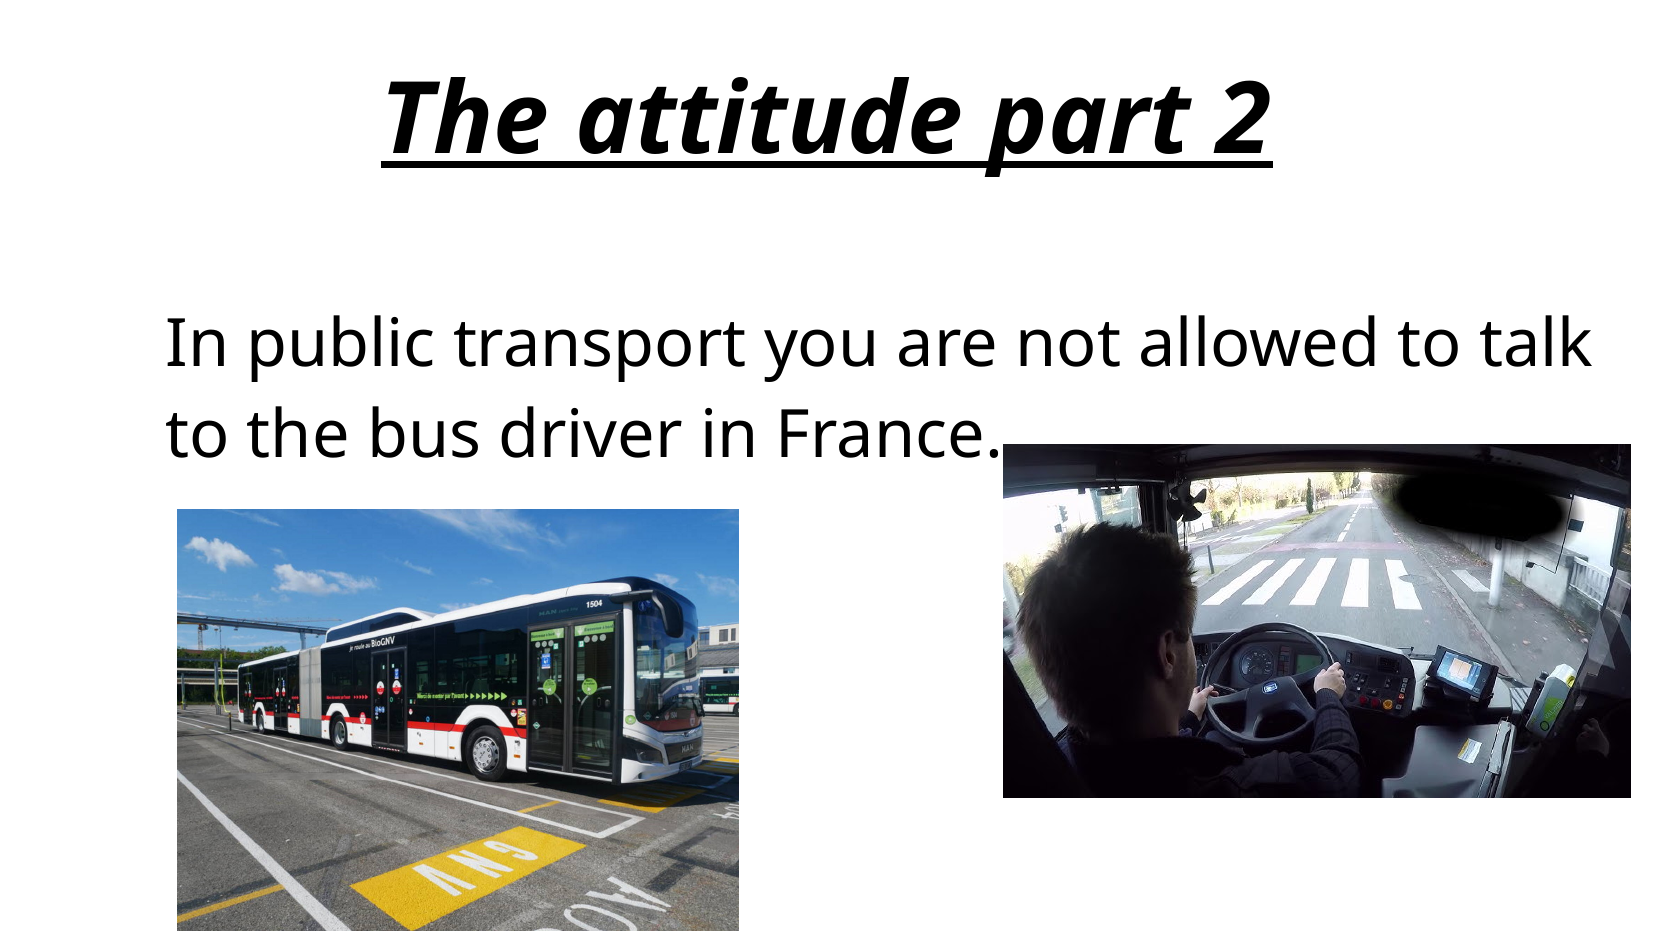

# The attitude part 2
In public transport you are not allowed to talk to the bus driver in France.